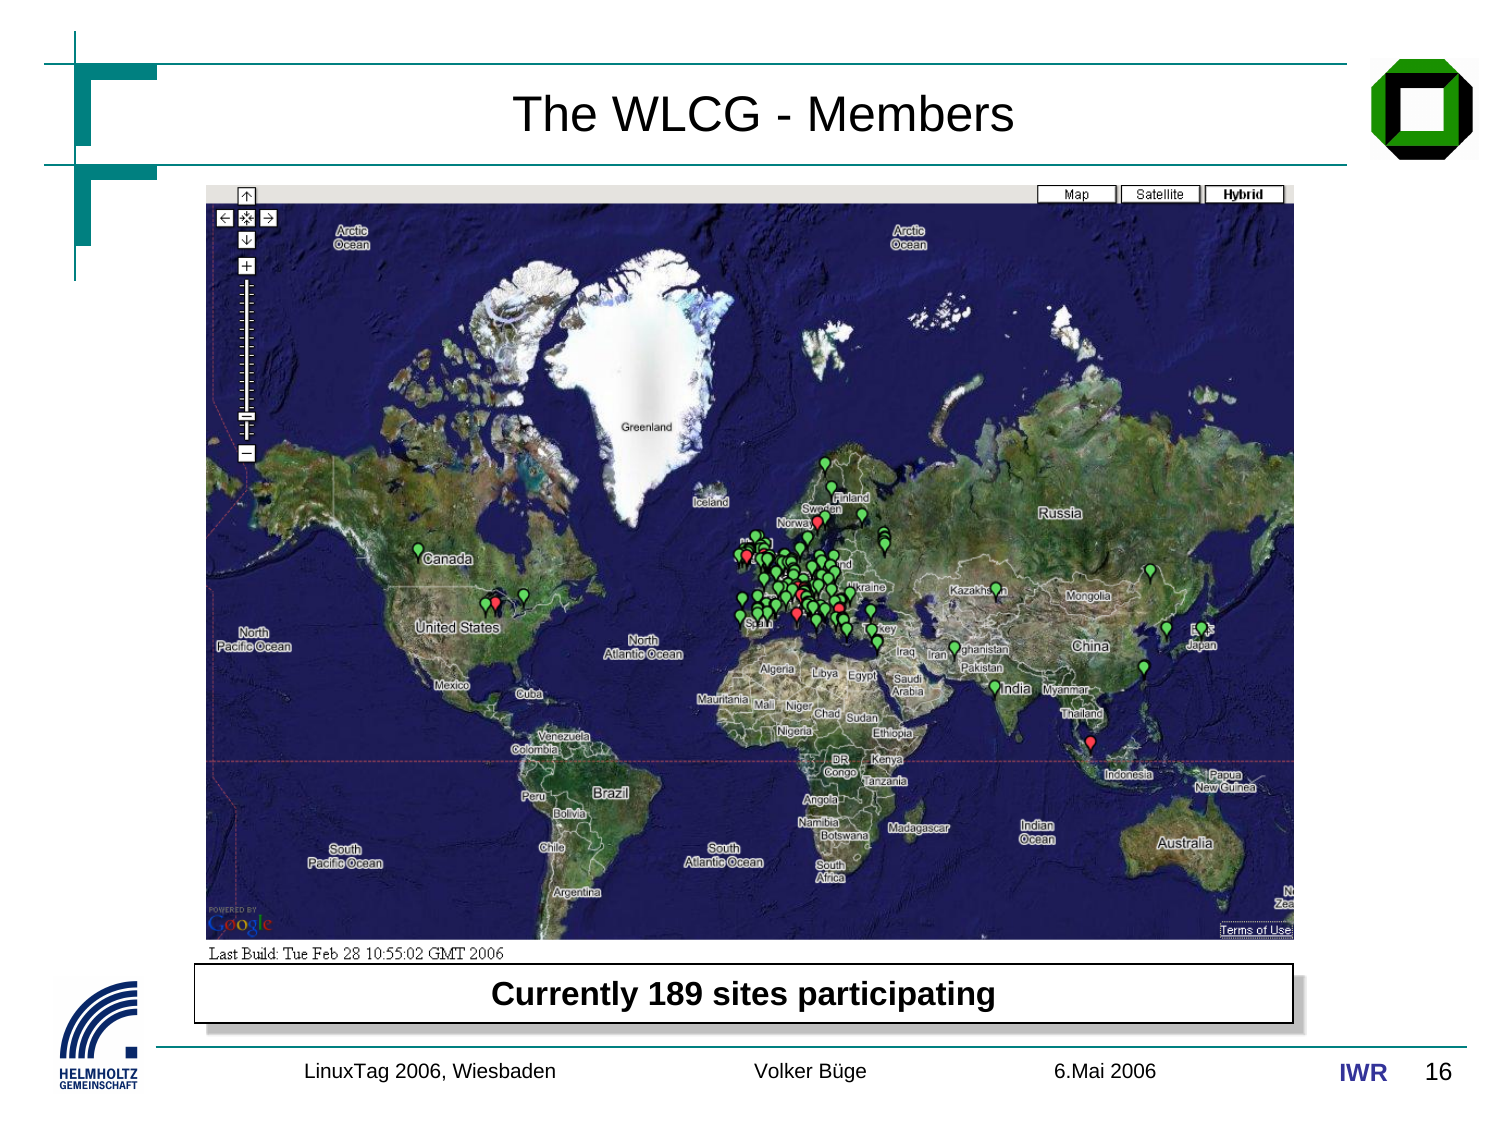

# The WLCG - Members
Currently 189 sites participating
16